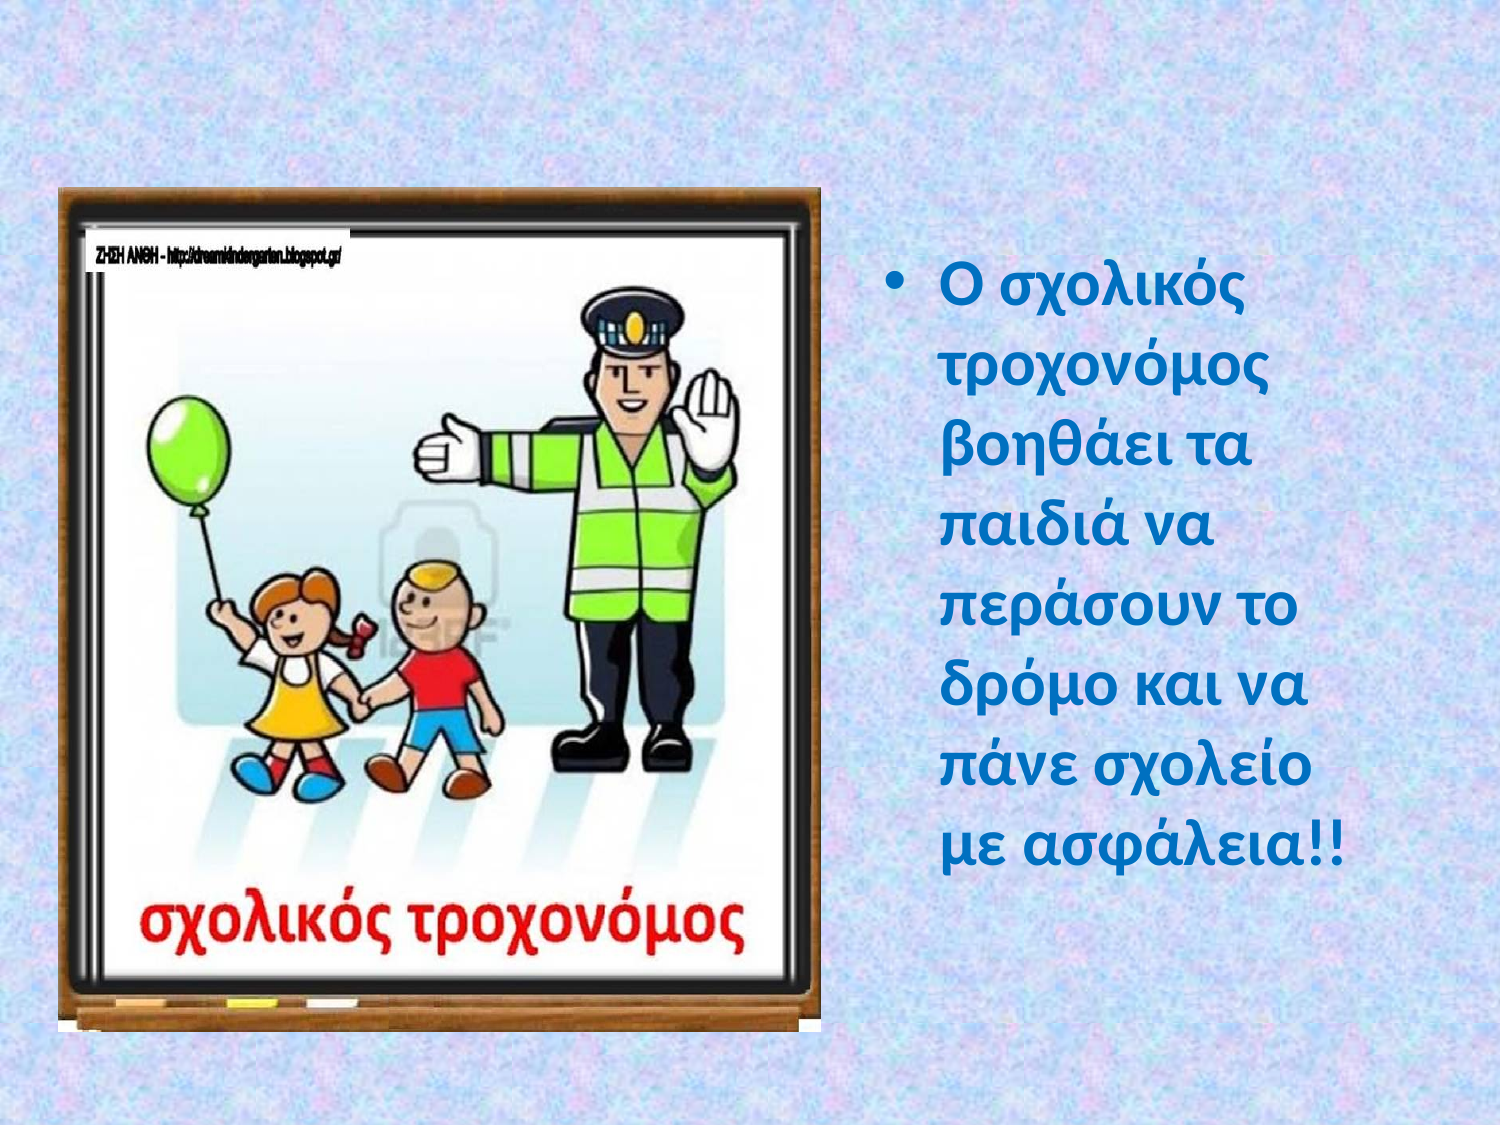

Ο σχολικός τροχονόμος βοηθάει τα παιδιά να περάσουν το δρόμο και να πάνε σχολείο με ασφάλεια!!
#